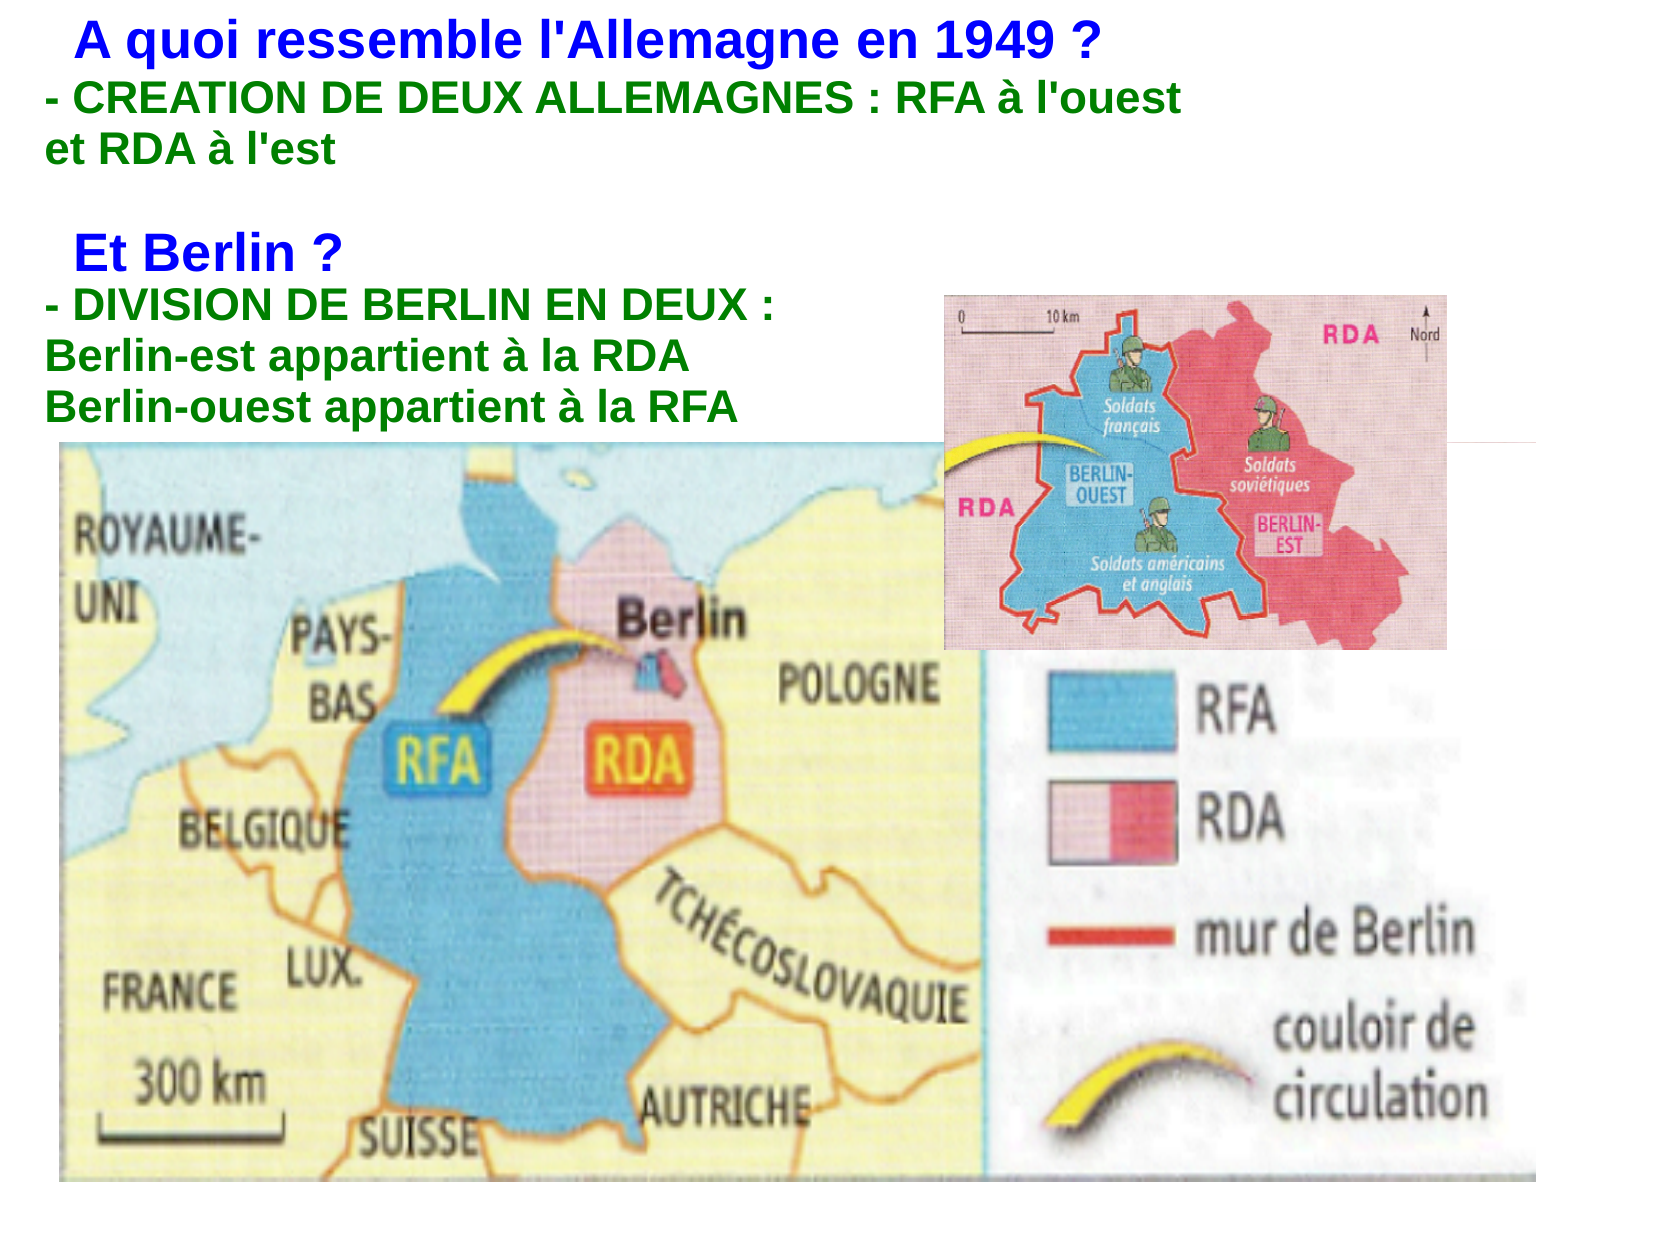

A quoi ressemble l'Allemagne en 1949 ?
- CREATION DE DEUX ALLEMAGNES : RFA à l'ouest
et RDA à l'est
Et Berlin ?
- DIVISION DE BERLIN EN DEUX :
Berlin-est appartient à la RDA
Berlin-ouest appartient à la RFA